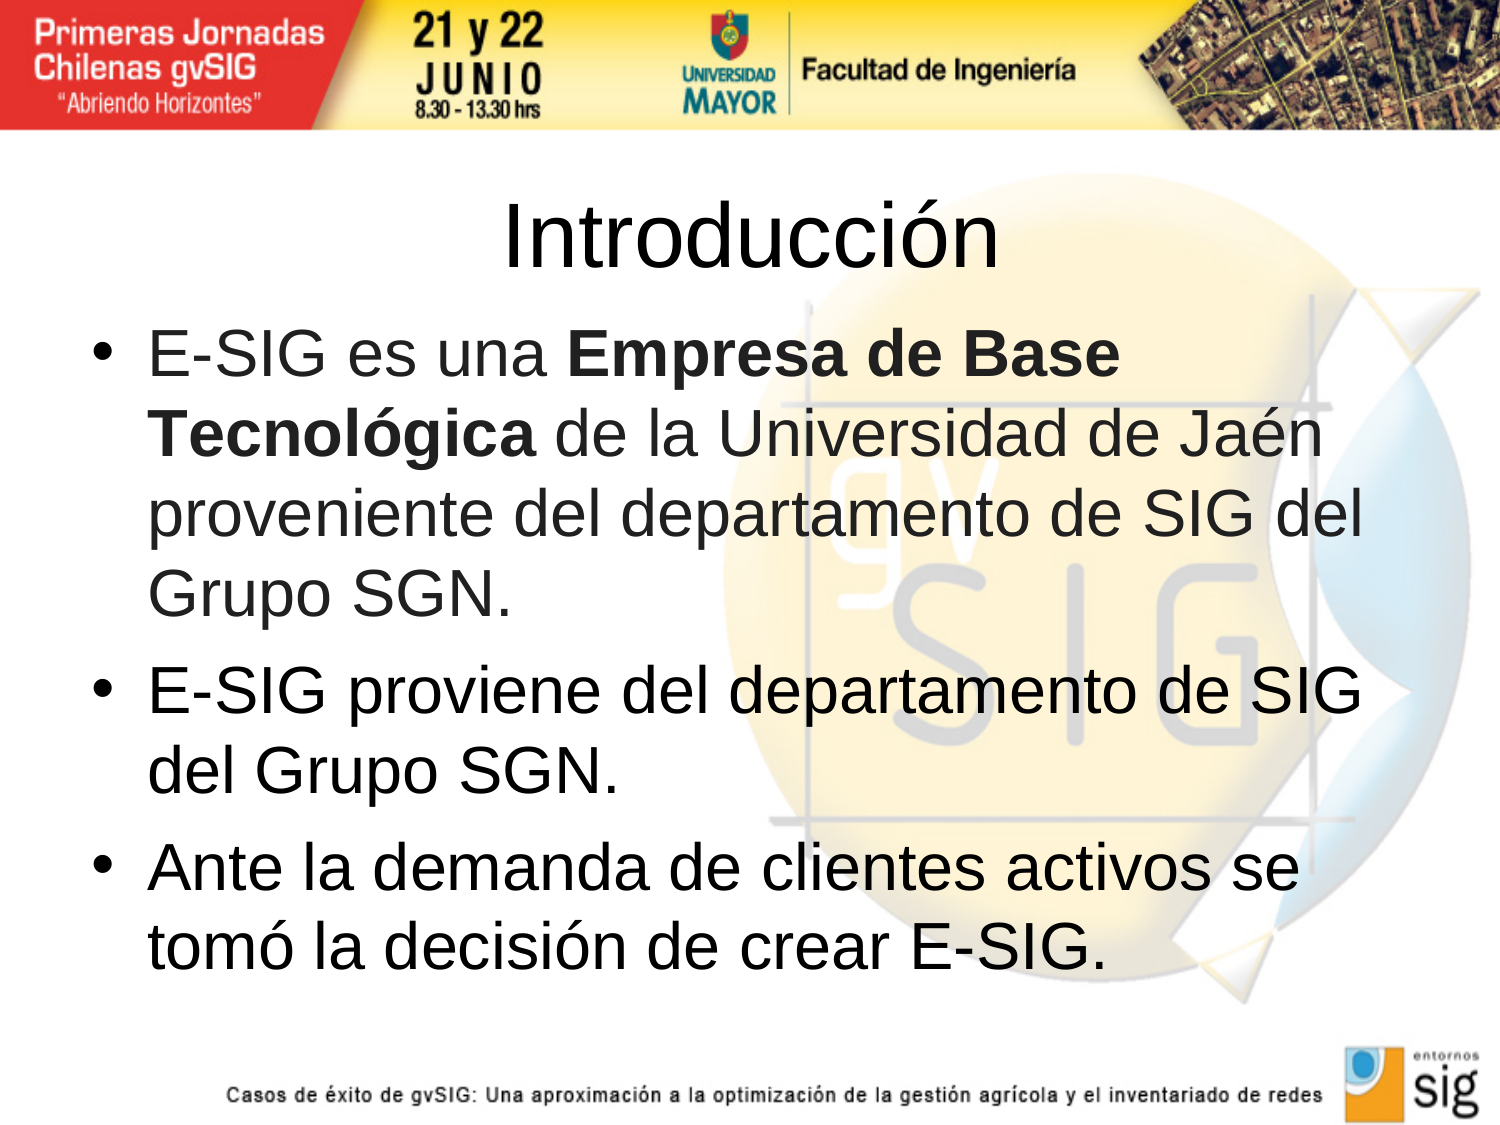

# Introducción
E-SIG es una Empresa de Base Tecnológica de la Universidad de Jaén proveniente del departamento de SIG del Grupo SGN.
E-SIG proviene del departamento de SIG del Grupo SGN.
Ante la demanda de clientes activos se tomó la decisión de crear E-SIG.